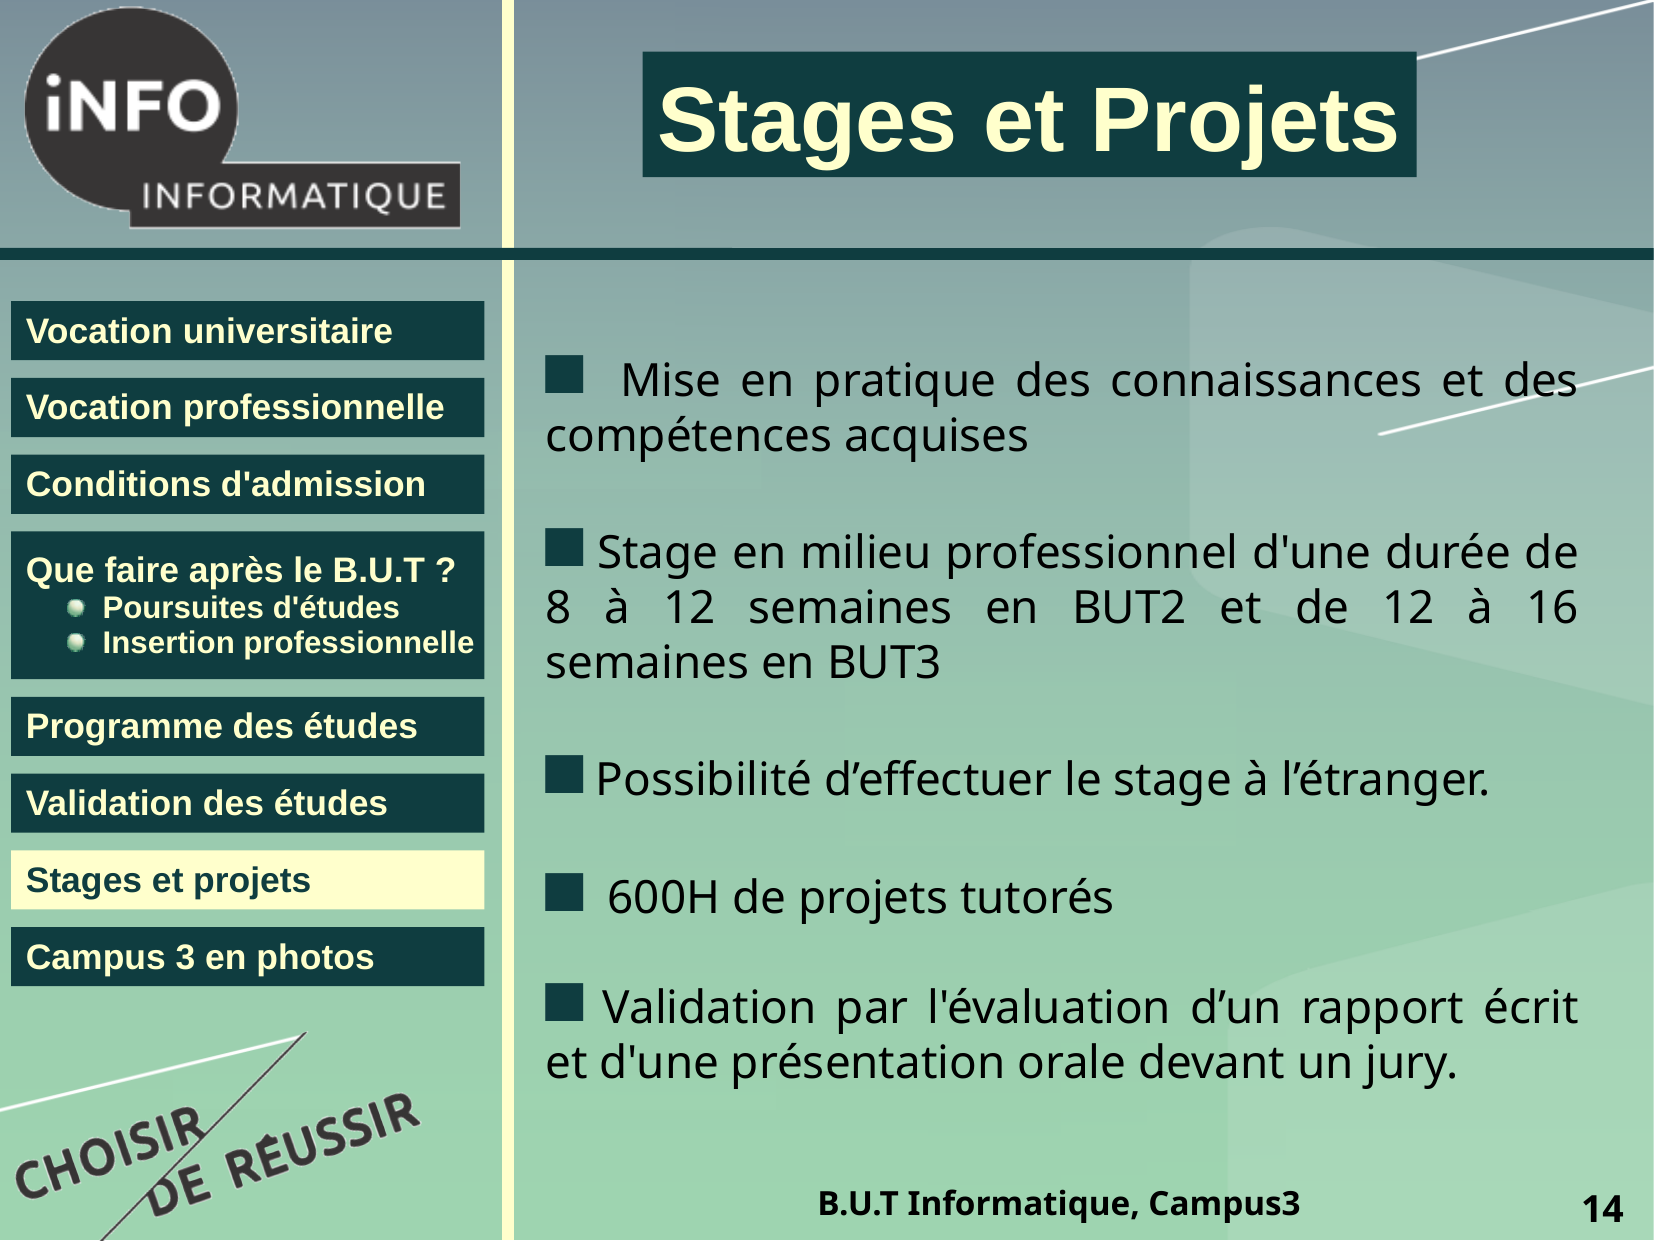

Stages et Projets
Vocation universitaire
 Mise en pratique des connaissances et des compétences acquises
 Stage en milieu professionnel d'une durée de 8 à 12 semaines en BUT2 et de 12 à 16 semaines en BUT3
 Possibilité d’effectuer le stage à l’étranger.
 600H de projets tutorés
 Validation par l'évaluation d’un rapport écrit et d'une présentation orale devant un jury.
Vocation professionnelle
Conditions d'admission
Que faire après le B.U.T ?
Poursuites d'études
Insertion professionnelle
Programme des études
Validation des études
Stages et projets
Campus 3 en photos
DUT Informatique, IUT Campus3
14